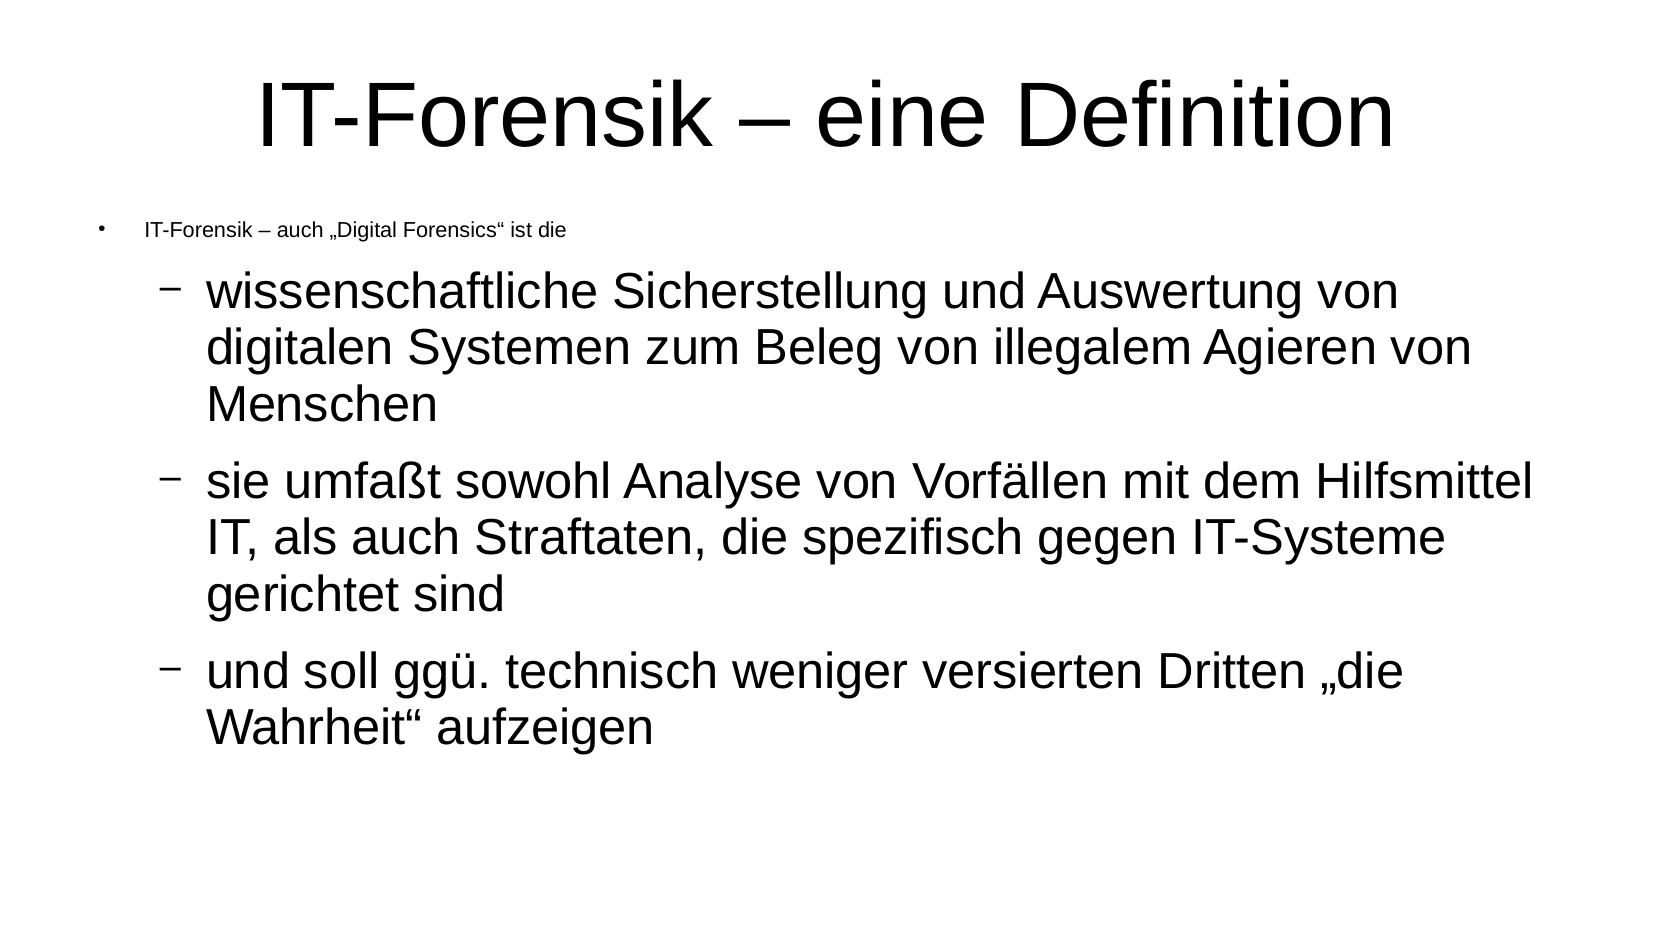

# IT-Forensik – eine Definition
IT-Forensik – auch „Digital Forensics“ ist die
wissenschaftliche Sicherstellung und Auswertung von digitalen Systemen zum Beleg von illegalem Agieren von Menschen
sie umfaßt sowohl Analyse von Vorfällen mit dem Hilfsmittel IT, als auch Straftaten, die spezifisch gegen IT-Systeme gerichtet sind
und soll ggü. technisch weniger versierten Dritten „die Wahrheit“ aufzeigen